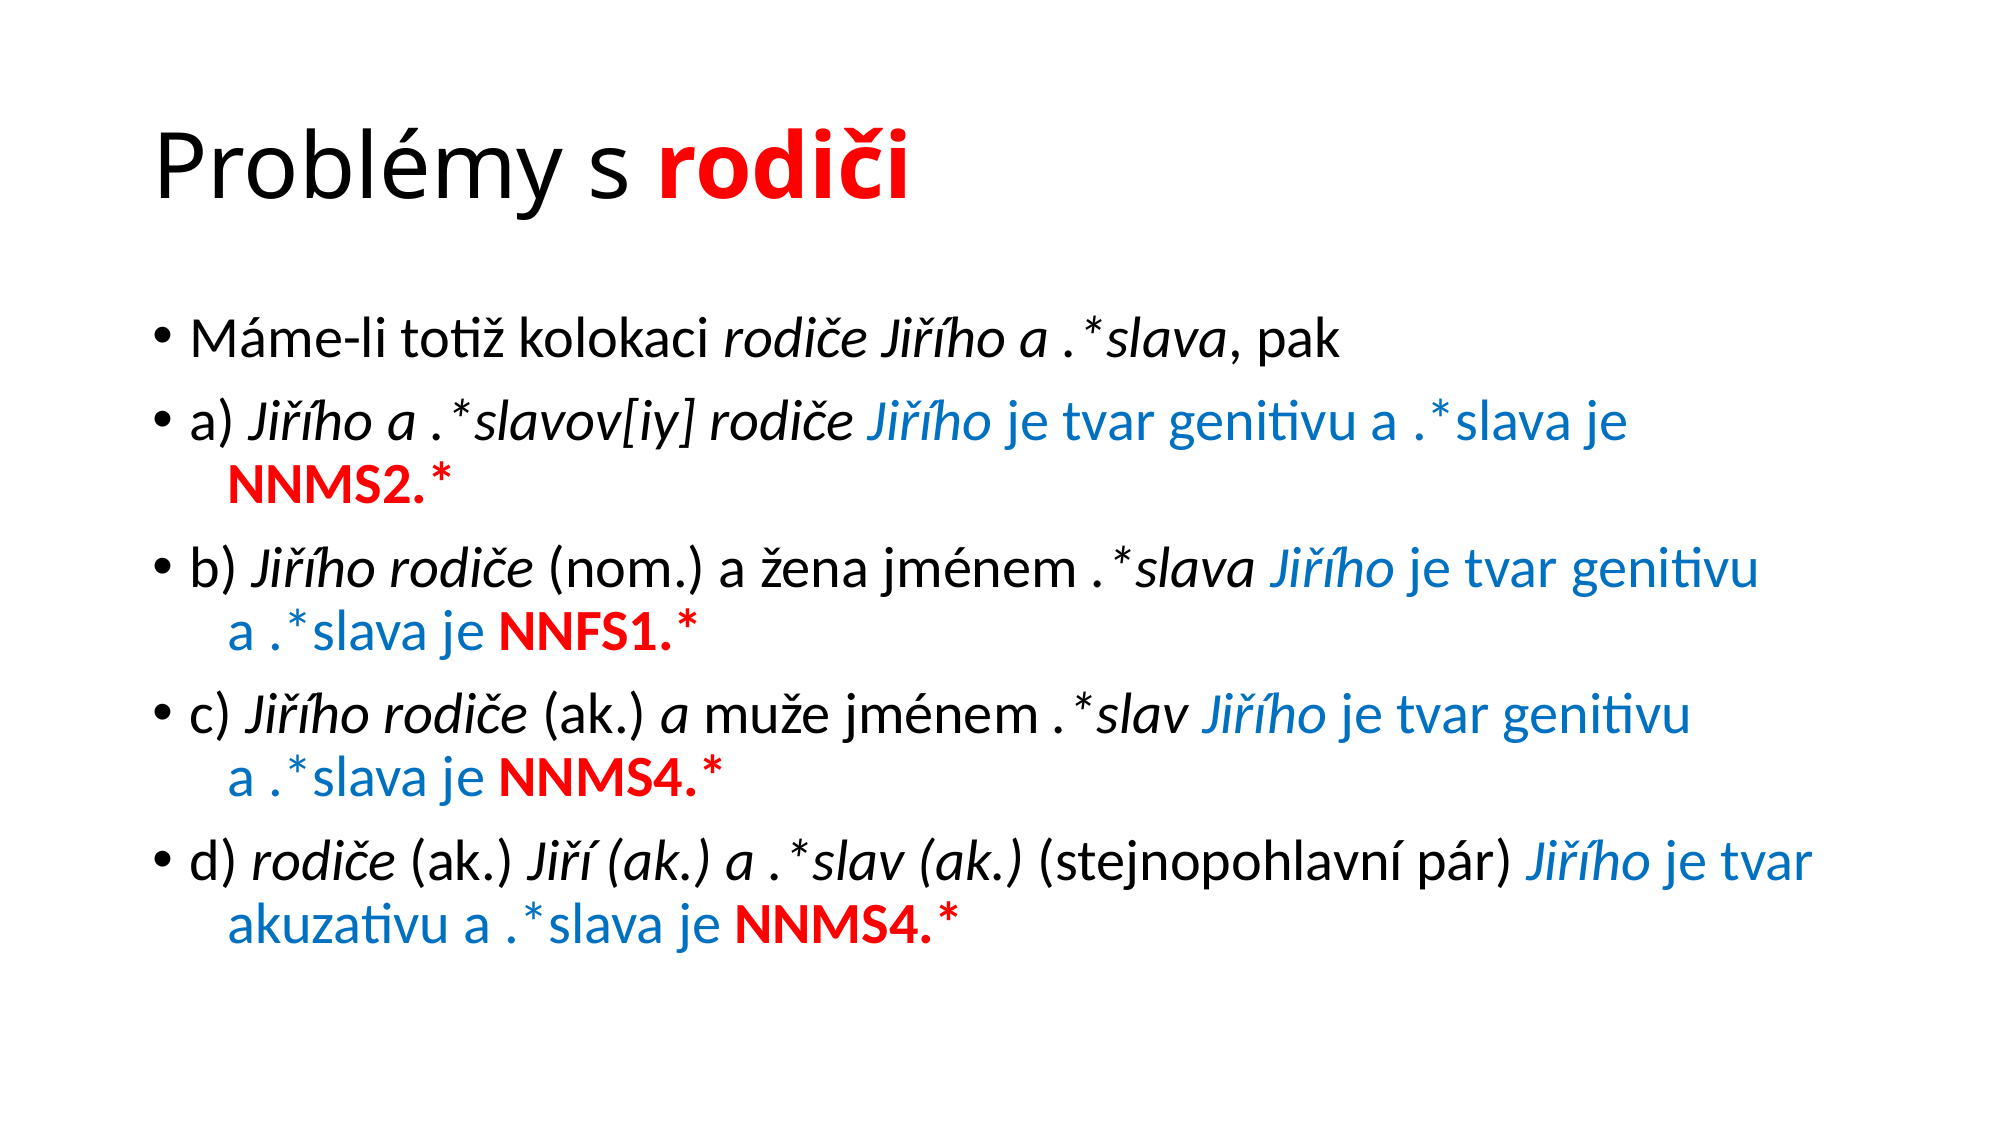

# Problémy s rodiči
Máme-li totiž kolokaci rodiče Jiřího a .*slava, pak
a) Jiřího a .*slavov[iy] rodiče Jiřího je tvar genitivu a .*slava je NNMS2.*
b) Jiřího rodiče (nom.) a žena jménem .*slava Jiřího je tvar genitivu a .*slava je NNFS1.*
c) Jiřího rodiče (ak.) a muže jménem .*slav Jiřího je tvar genitivu a .*slava je NNMS4.*
d) rodiče (ak.) Jiří (ak.) a .*slav (ak.) (stejnopohlavní pár) Jiřího je tvar akuzativu a .*slava je NNMS4.*